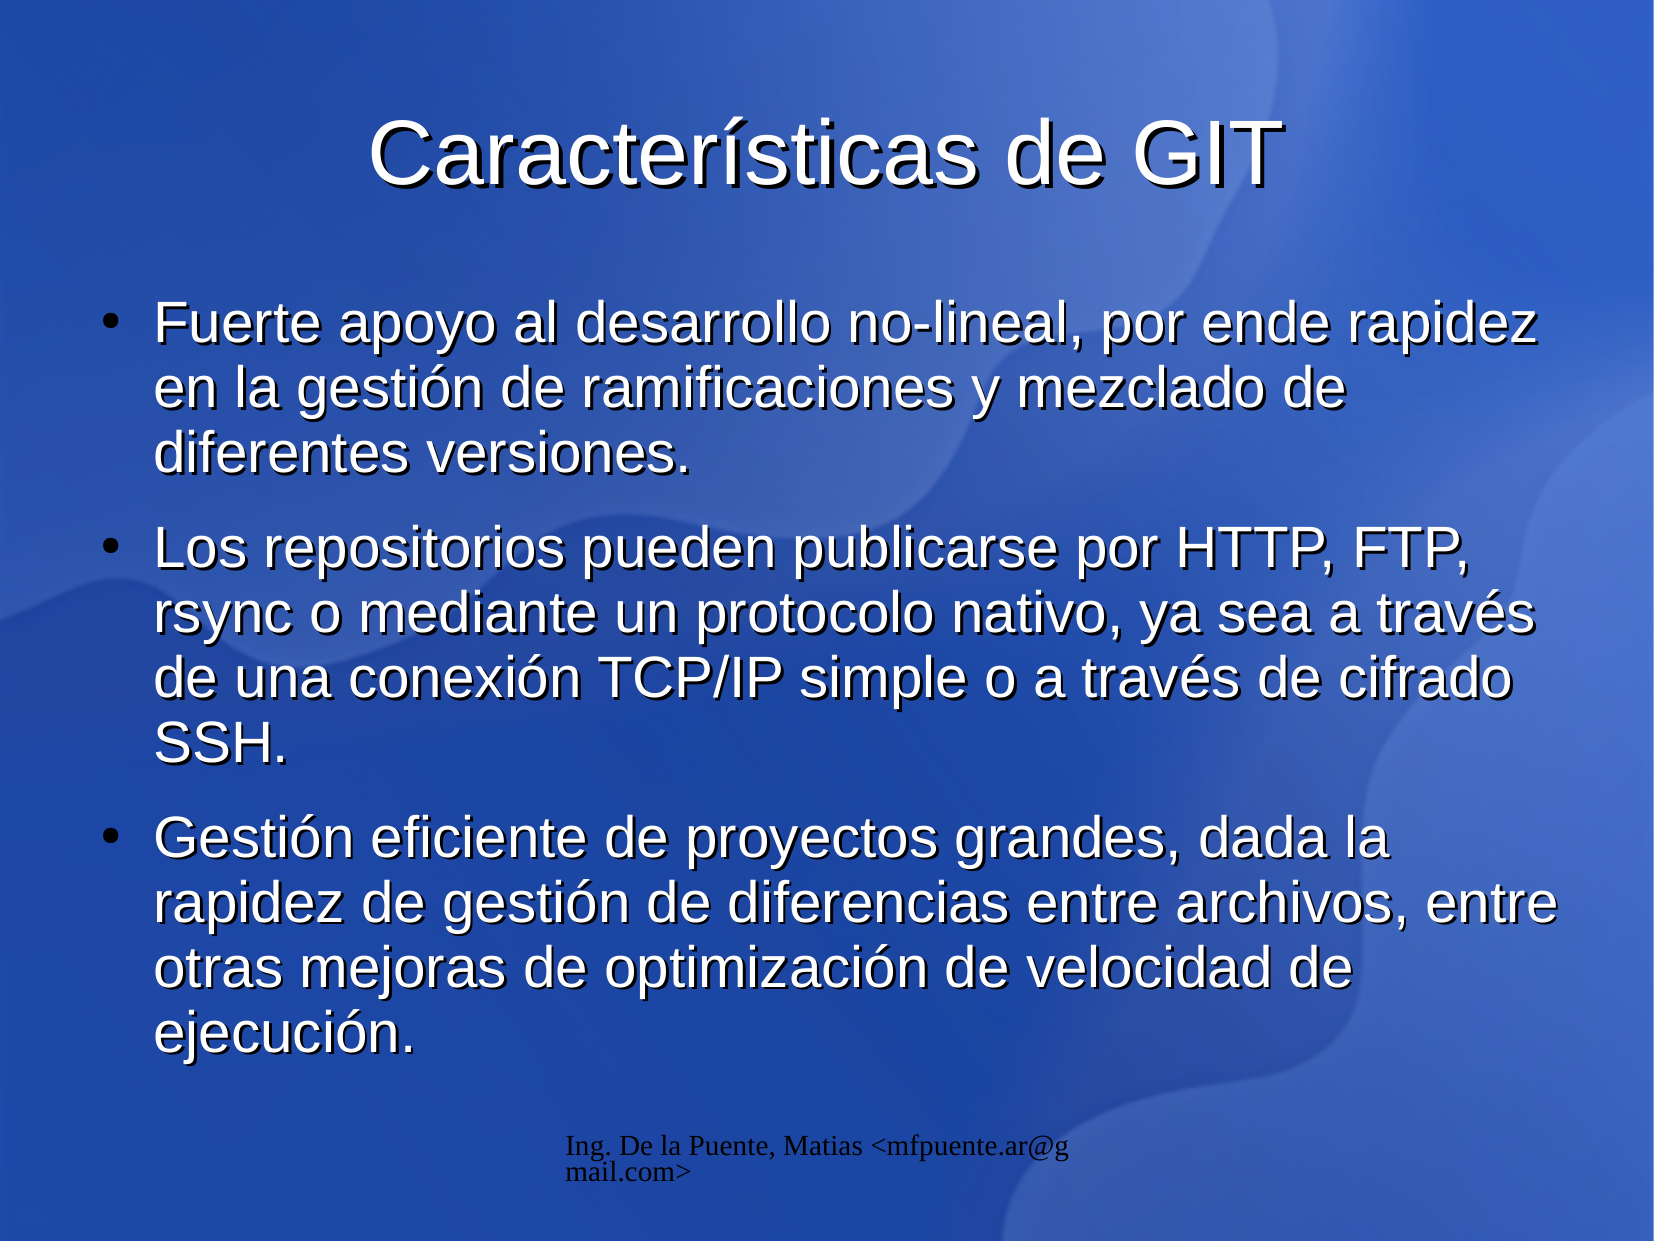

# Características de GIT
Fuerte apoyo al desarrollo no-lineal, por ende rapidez en la gestión de ramificaciones y mezclado de diferentes versiones.
Los repositorios pueden publicarse por HTTP, FTP, rsync o mediante un protocolo nativo, ya sea a través de una conexión TCP/IP simple o a través de cifrado SSH.
Gestión eficiente de proyectos grandes, dada la rapidez de gestión de diferencias entre archivos, entre otras mejoras de optimización de velocidad de ejecución.
Ing. De la Puente, Matias <mfpuente.ar@gmail.com>